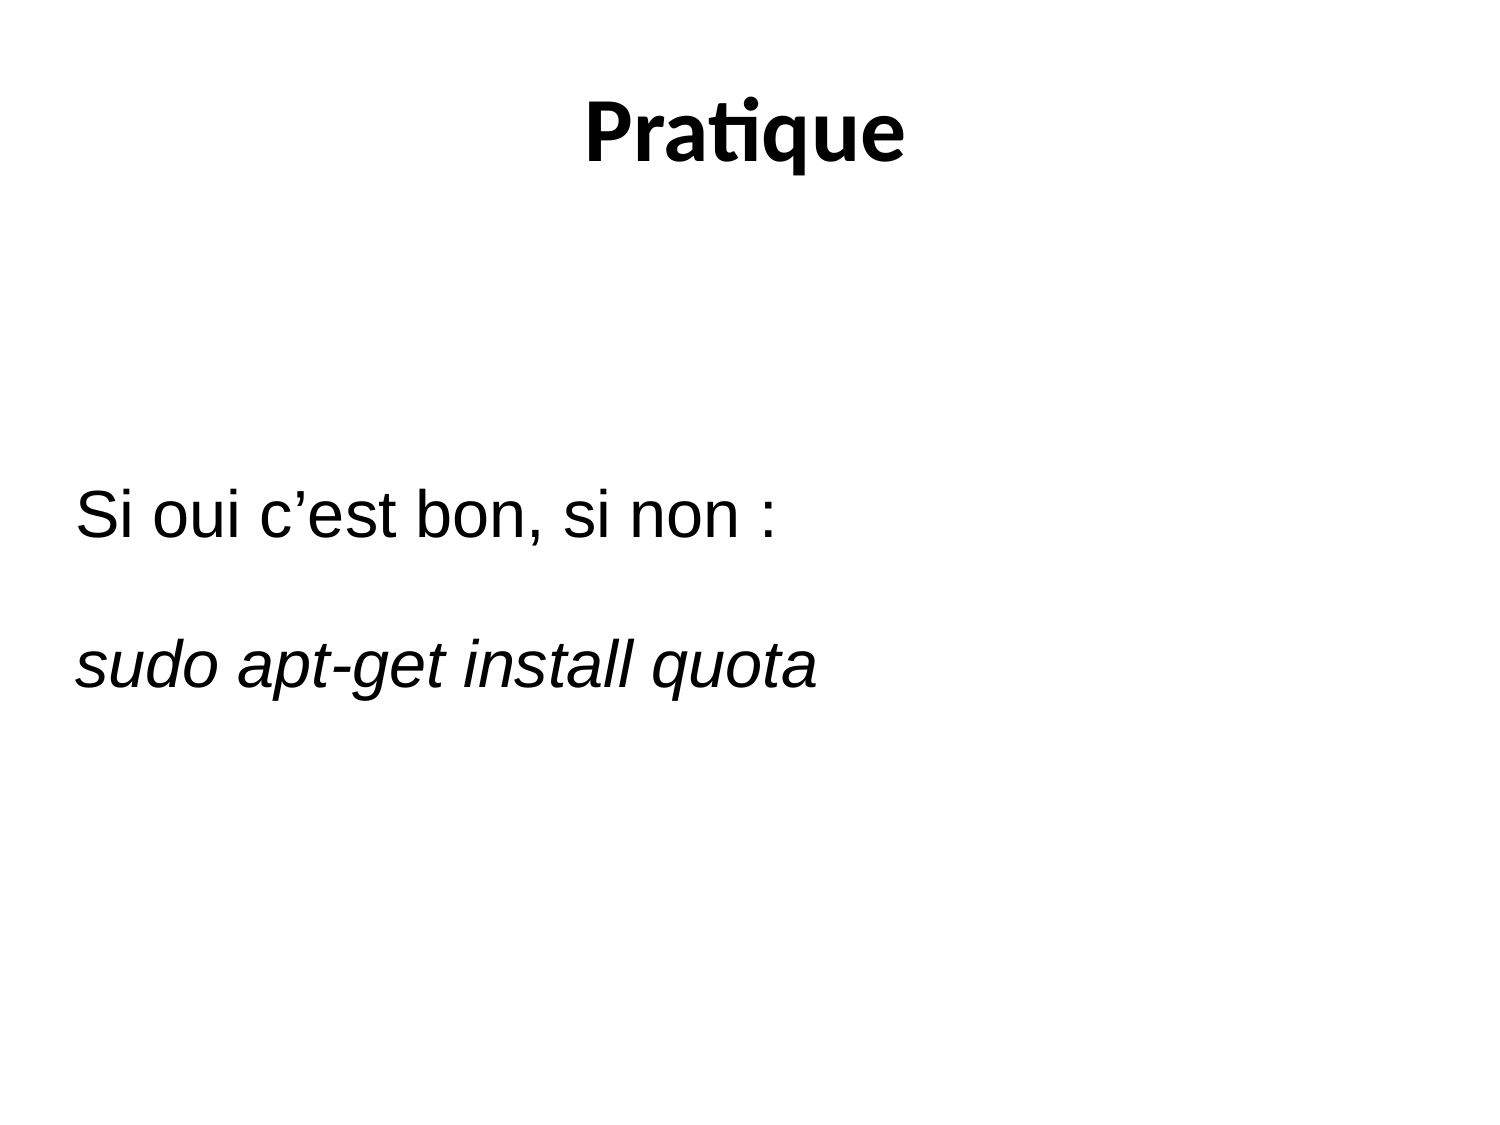

# Pratique
Si oui c’est bon, si non :
sudo apt-get install quota